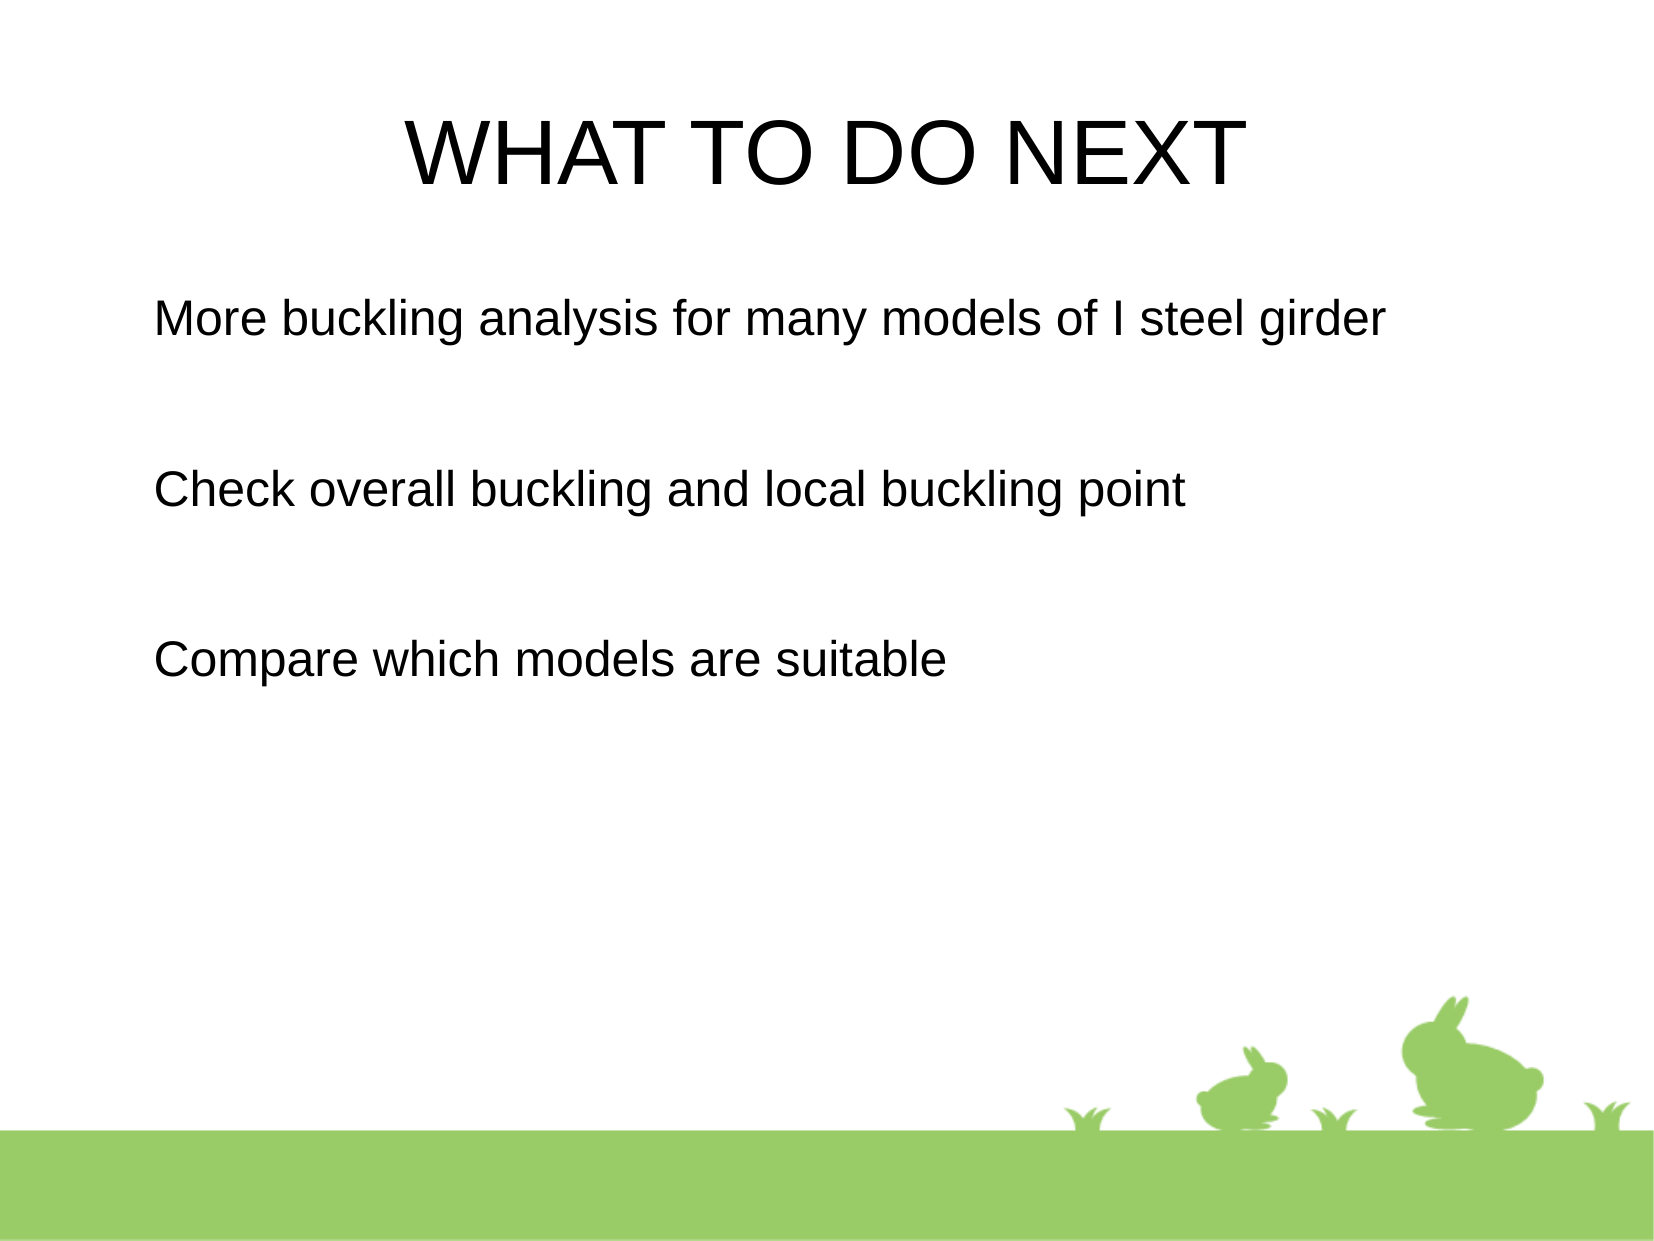

# WHAT TO DO NEXT
More buckling analysis for many models of I steel girder
Check overall buckling and local buckling point
Compare which models are suitable